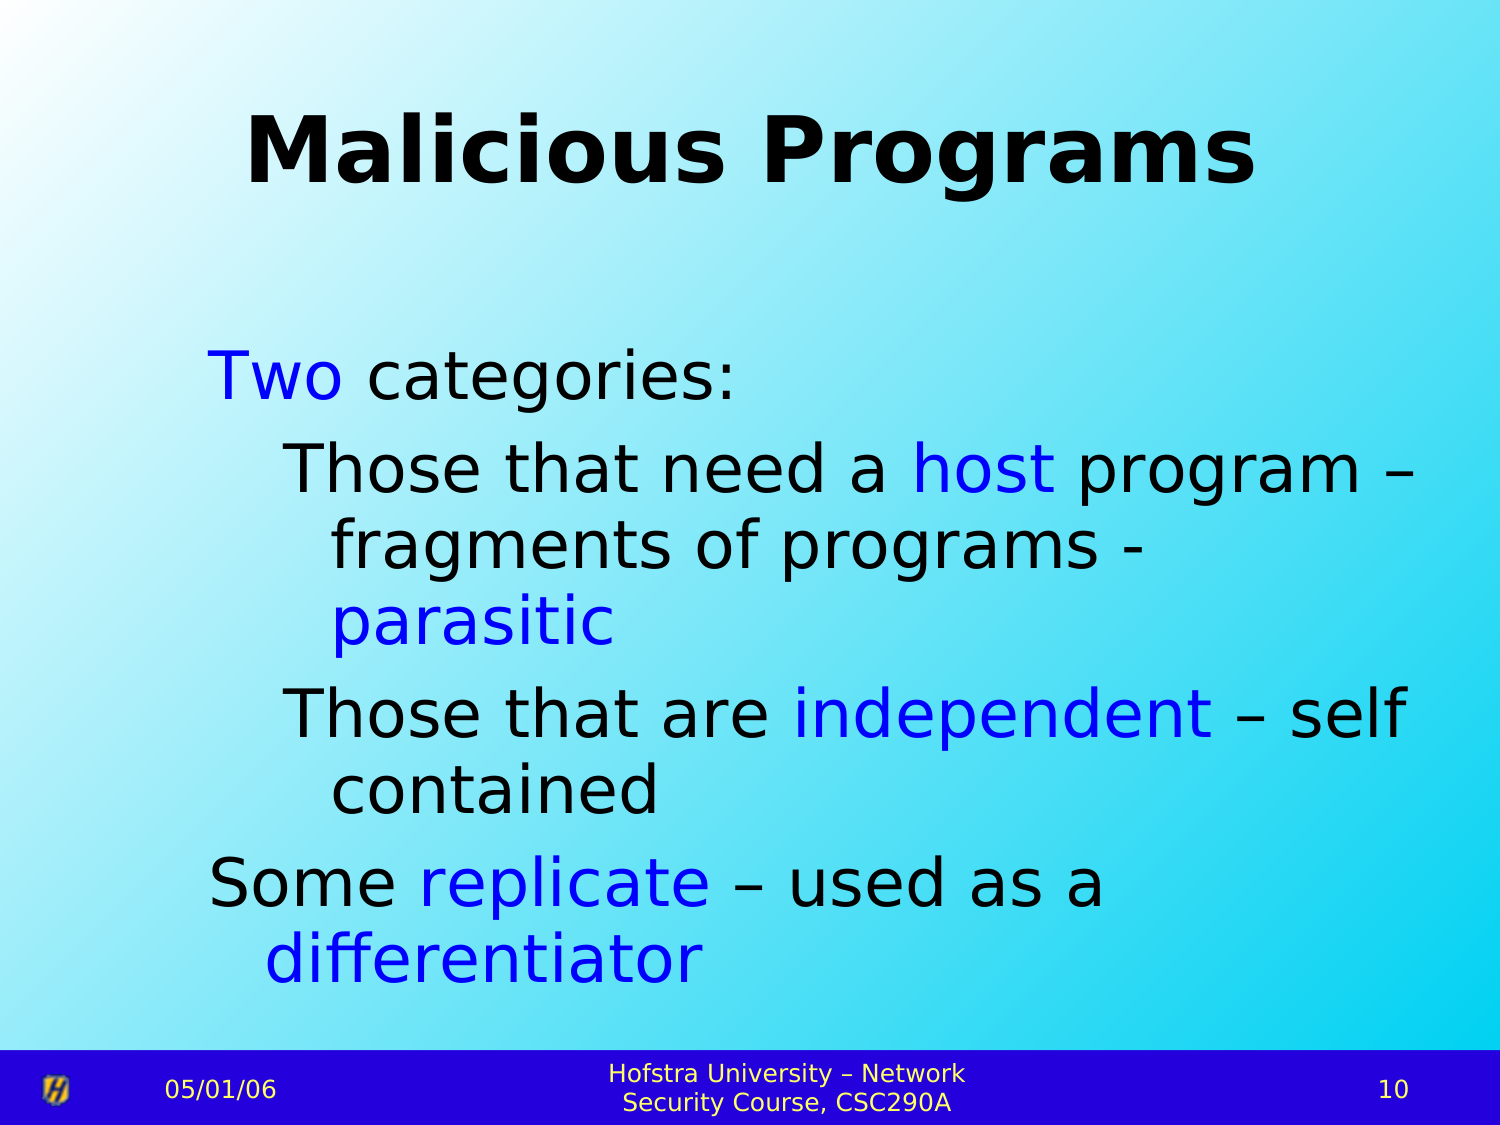

# Malicious Programs
Two categories:
Those that need a host program – fragments of programs - parasitic
Those that are independent – self contained
Some replicate – used as a differentiator
10